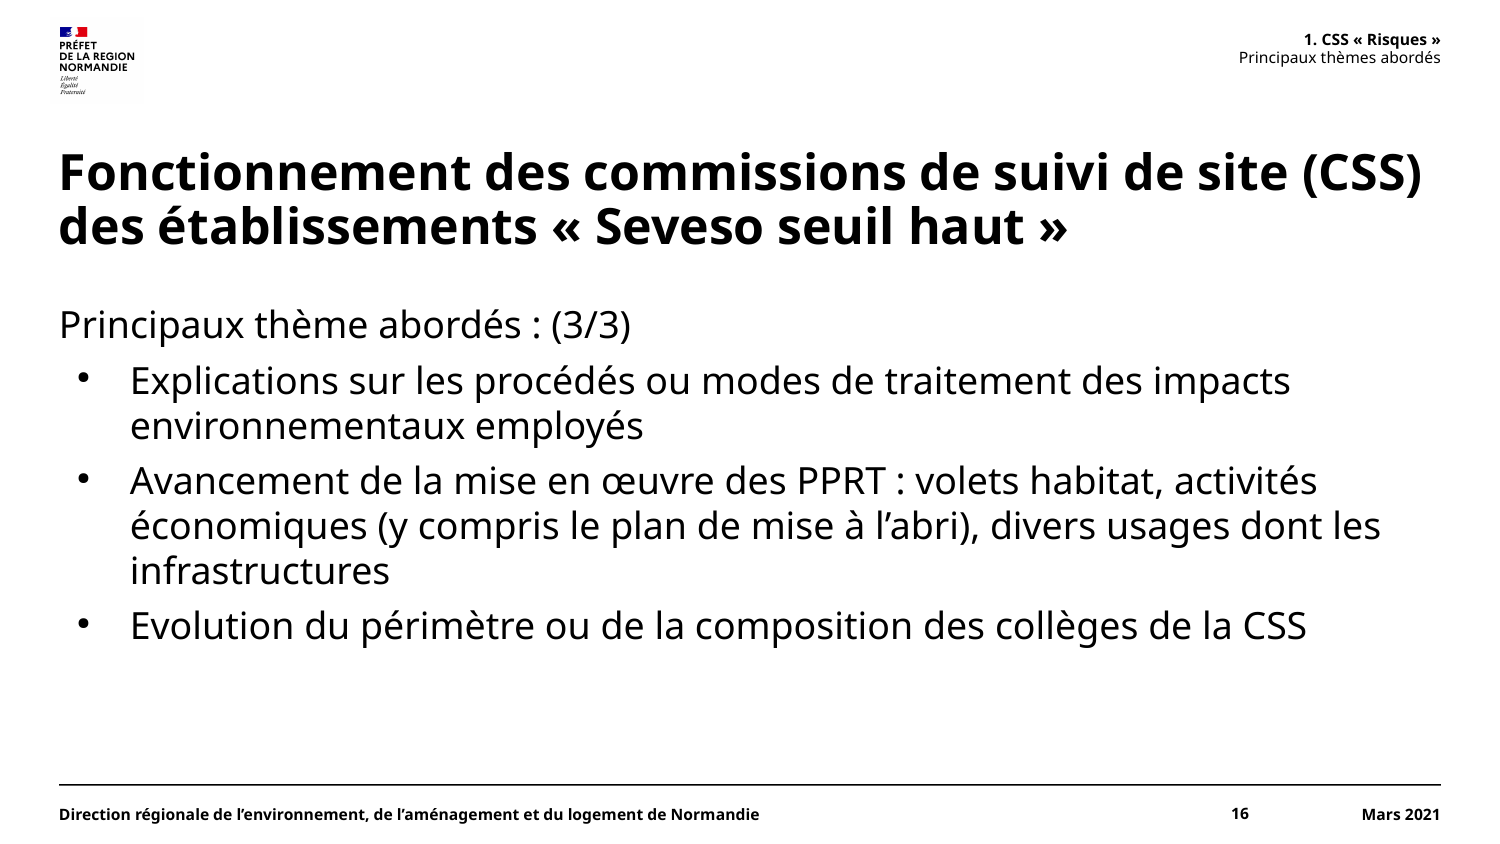

CSS « Risques »
Principaux thèmes abordés
# Fonctionnement des commissions de suivi de site (CSS) des établissements « Seveso seuil haut »
Principaux thème abordés : (3/3)
Explications sur les procédés ou modes de traitement des impacts environnementaux employés
Avancement de la mise en œuvre des PPRT : volets habitat, activités économiques (y compris le plan de mise à l’abri), divers usages dont les infrastructures
Evolution du périmètre ou de la composition des collèges de la CSS
Direction régionale de l’environnement, de l’aménagement et du logement de Normandie
Mars 2021